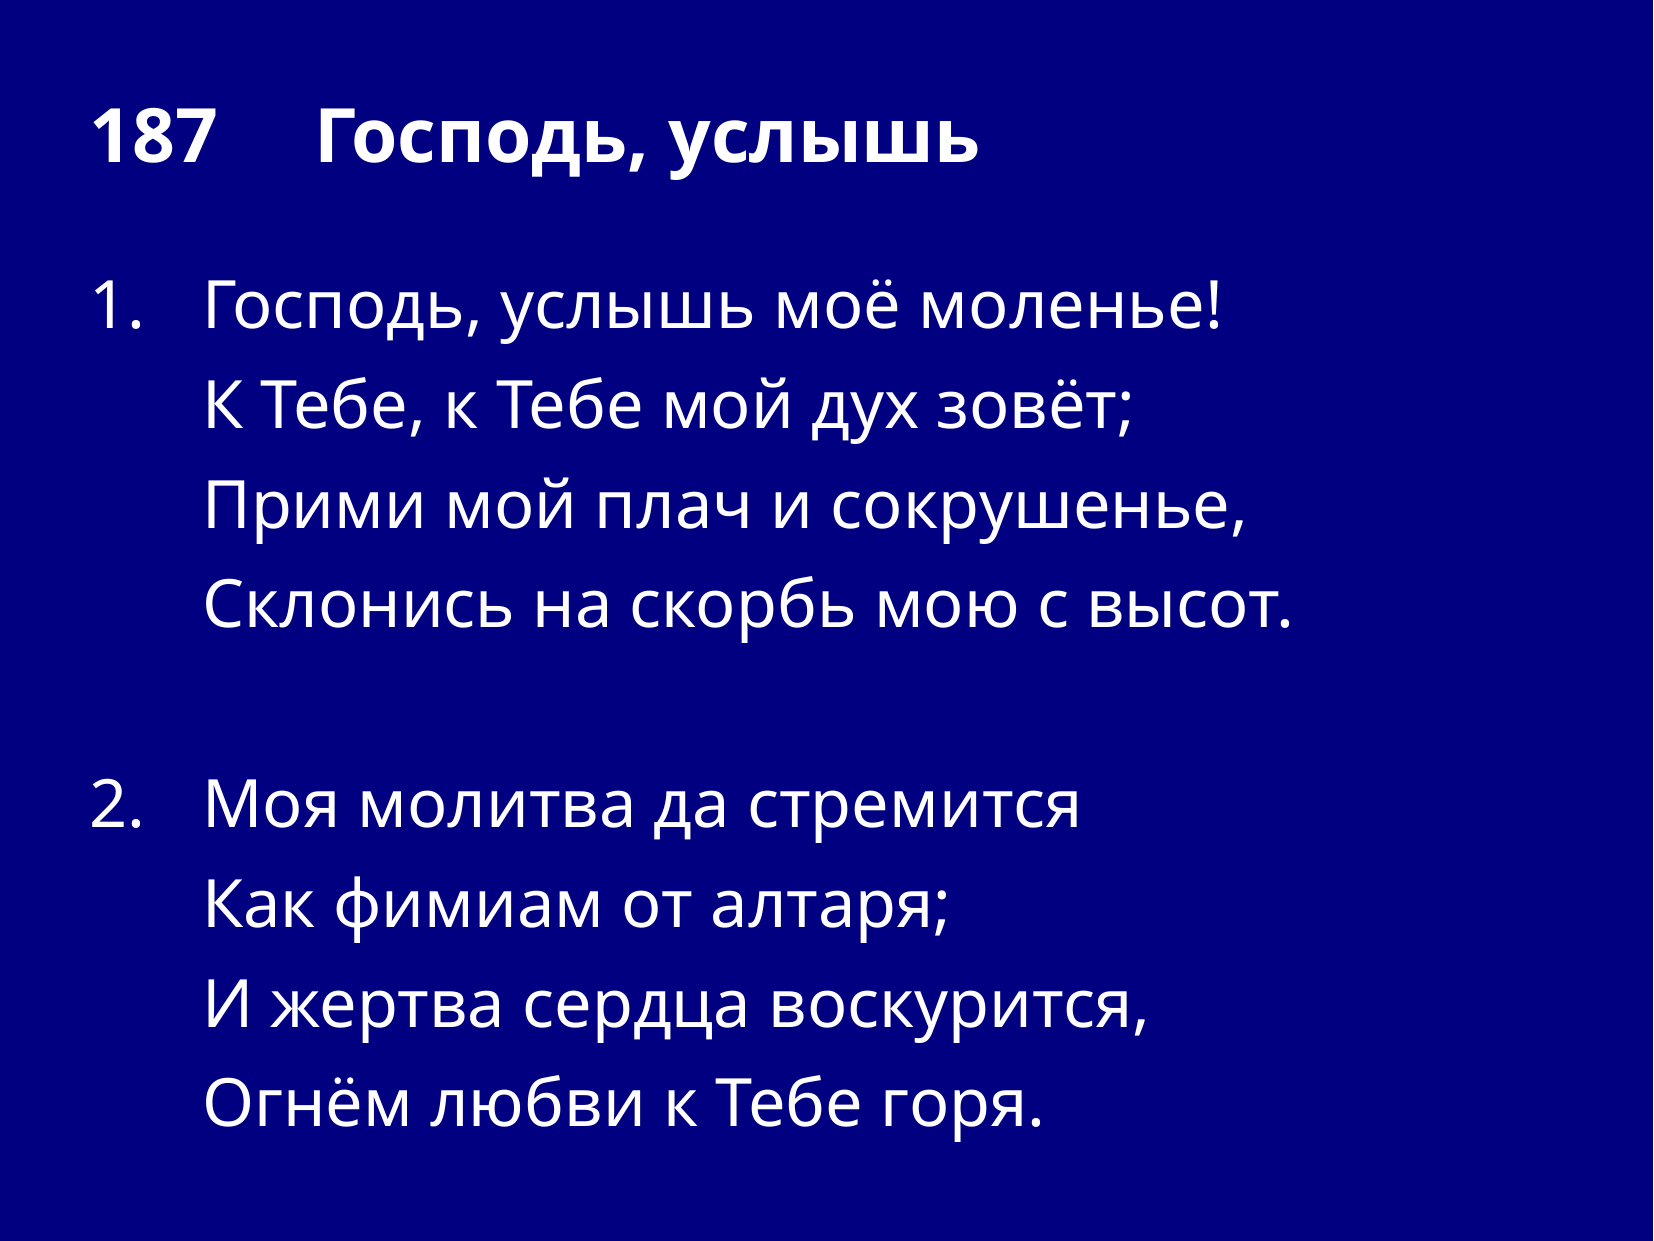

187	Господь, услышь
1.	Господь, услышь моё моленье!
	К Тебе, к Тебе мой дух зовёт;
	Прими мой плач и сокрушенье,
	Склонись на скорбь мою с высот.
2.	Моя молитва да стремится
	Как фимиам от алтаря;
	И жертва сердца воскурится,
	Огнём любви к Тебе горя.